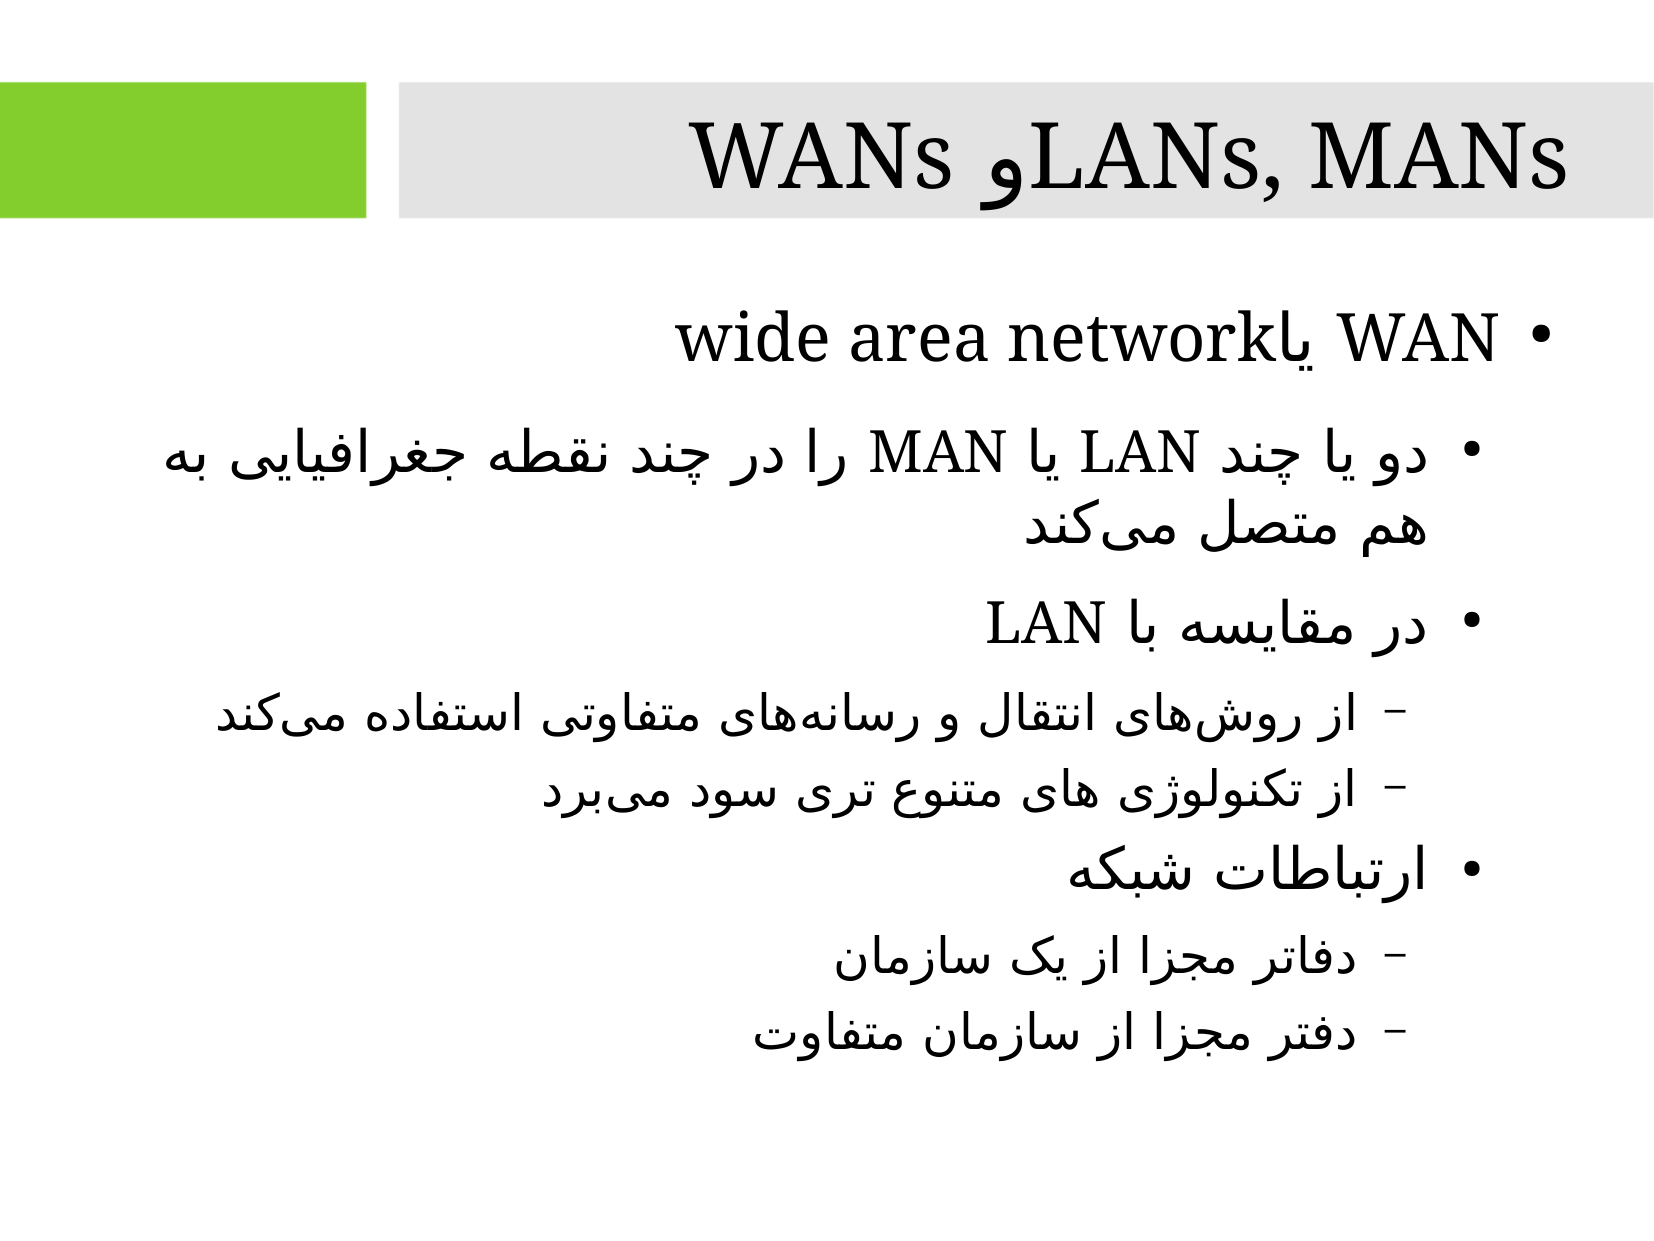

# LANs, MANsو WANs
WAN یاwide area network
دو یا چند LAN یا MAN را در چند نقطه جغرافیایی به هم متصل می‌کند
در مقایسه با LAN
از روش‌های انتقال و رسانه‌های متفاوتی استفاده می‌کند
از تکنولوژی های متنوع تری سود می‌برد
ارتباطات شبکه
دفاتر مجزا از یک سازمان
دفتر مجزا از سازمان متفاوت